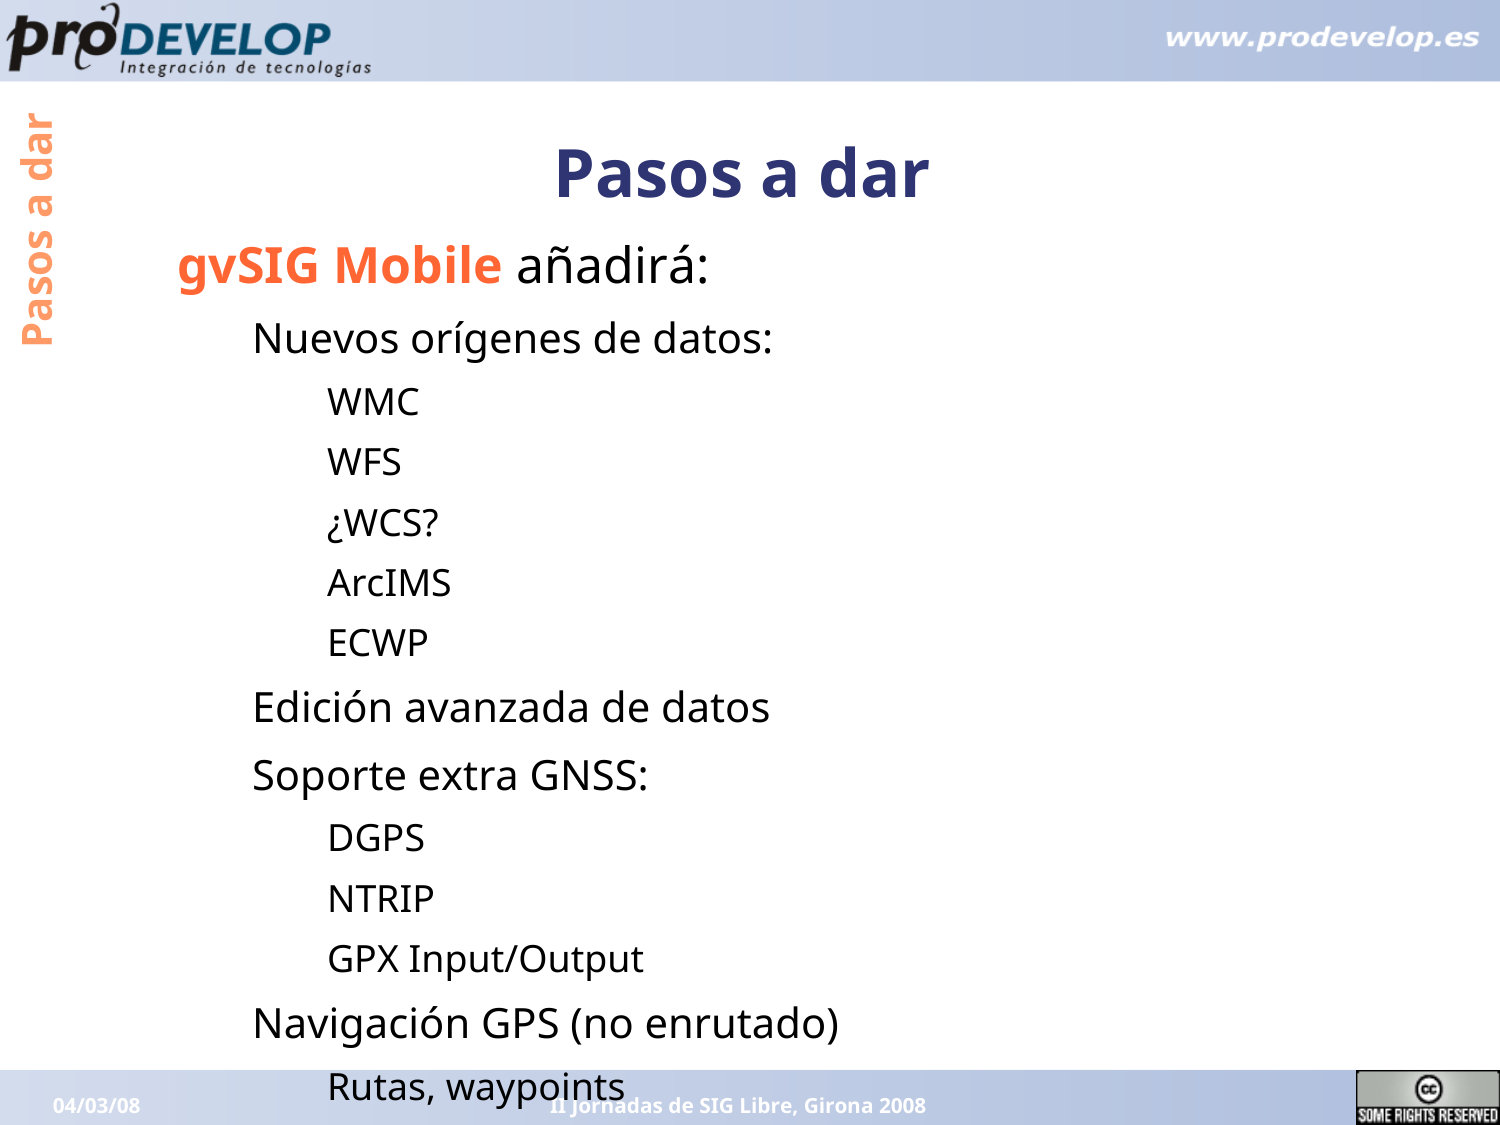

# Pasos a dar
Pasos a dar
gvSIG Mobile añadirá:
Nuevos orígenes de datos:
WMC
WFS
¿WCS?
ArcIMS
ECWP
Edición avanzada de datos
Soporte extra GNSS:
DGPS
NTRIP
GPX Input/Output
Navigación GPS (no enrutado)
Rutas, waypoints
Modo Navegación (alertas, zooms, ...)
25/10/2006
18
Plan Difusión Interna gvSIG v. 2.0